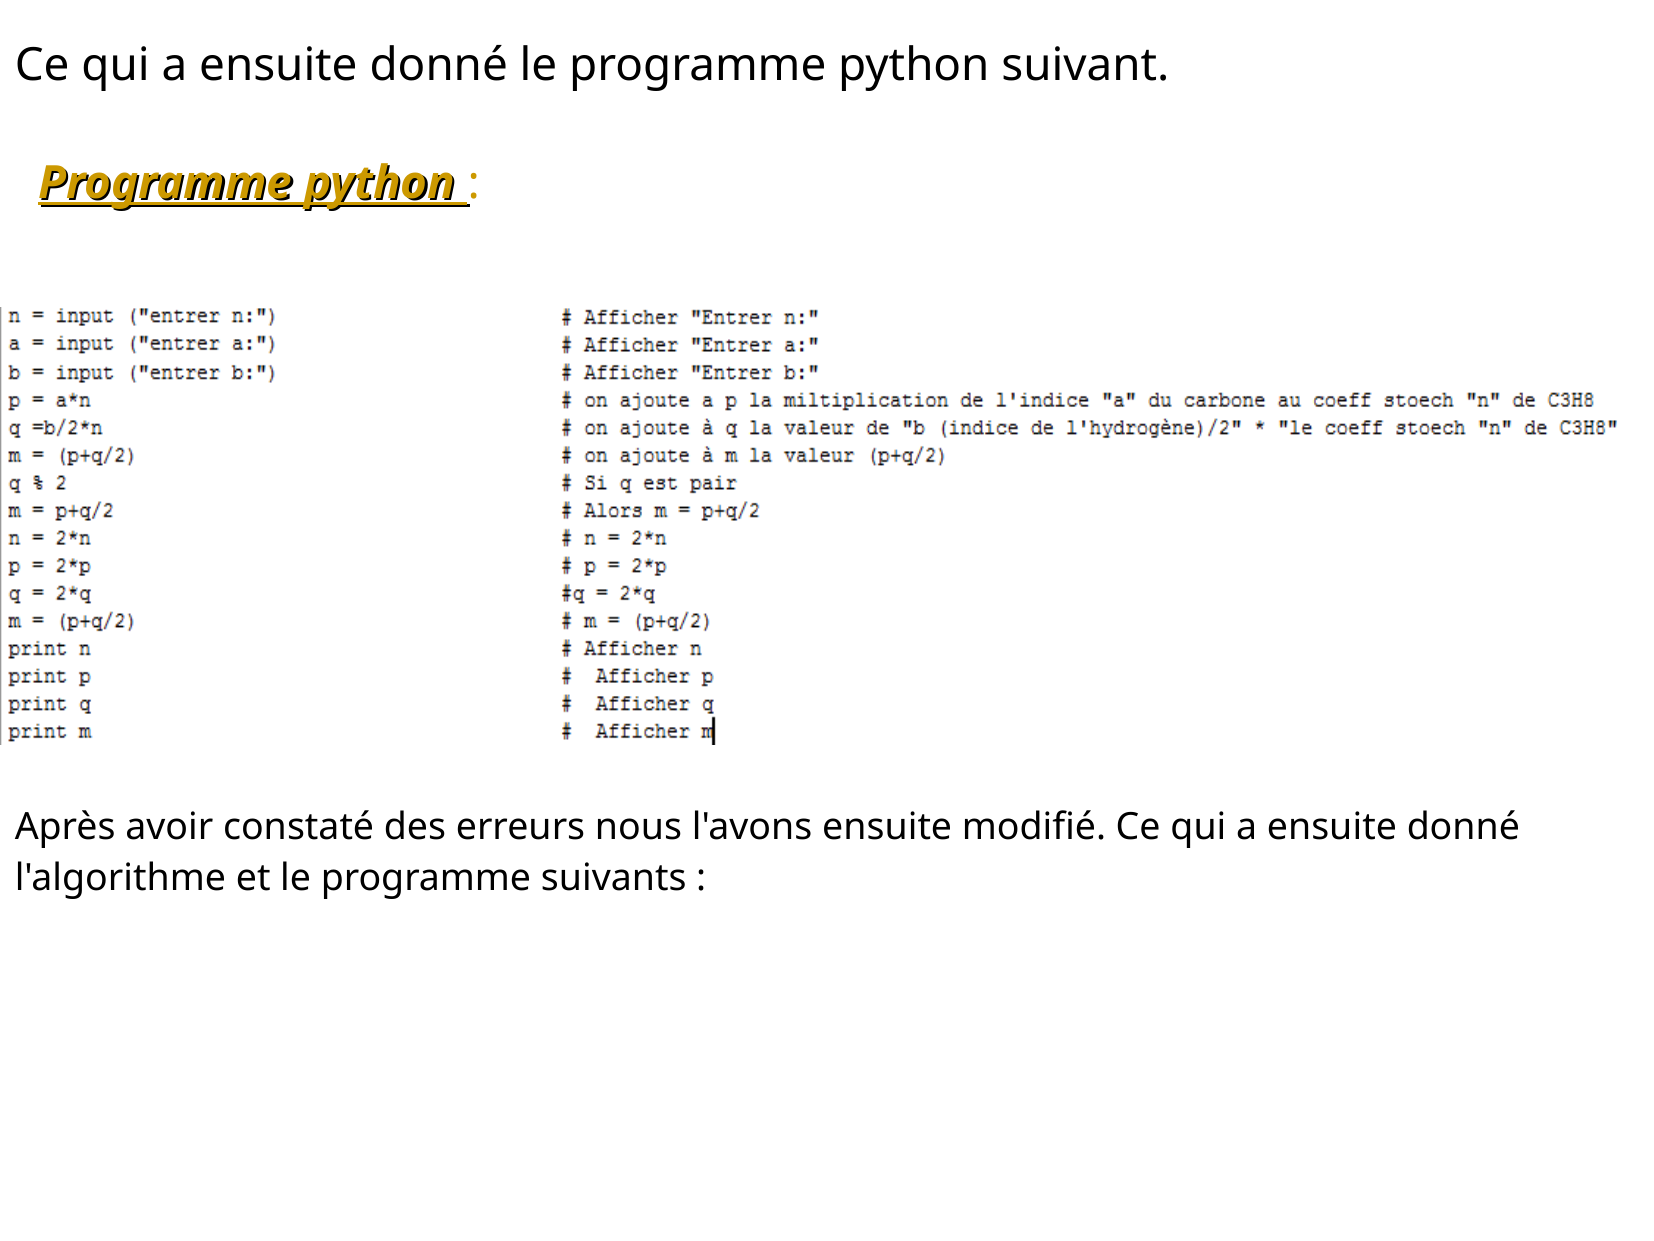

Ce qui a ensuite donné le programme python suivant.
Programme python :
Après avoir constaté des erreurs nous l'avons ensuite modifié. Ce qui a ensuite donné l'algorithme et le programme suivants :